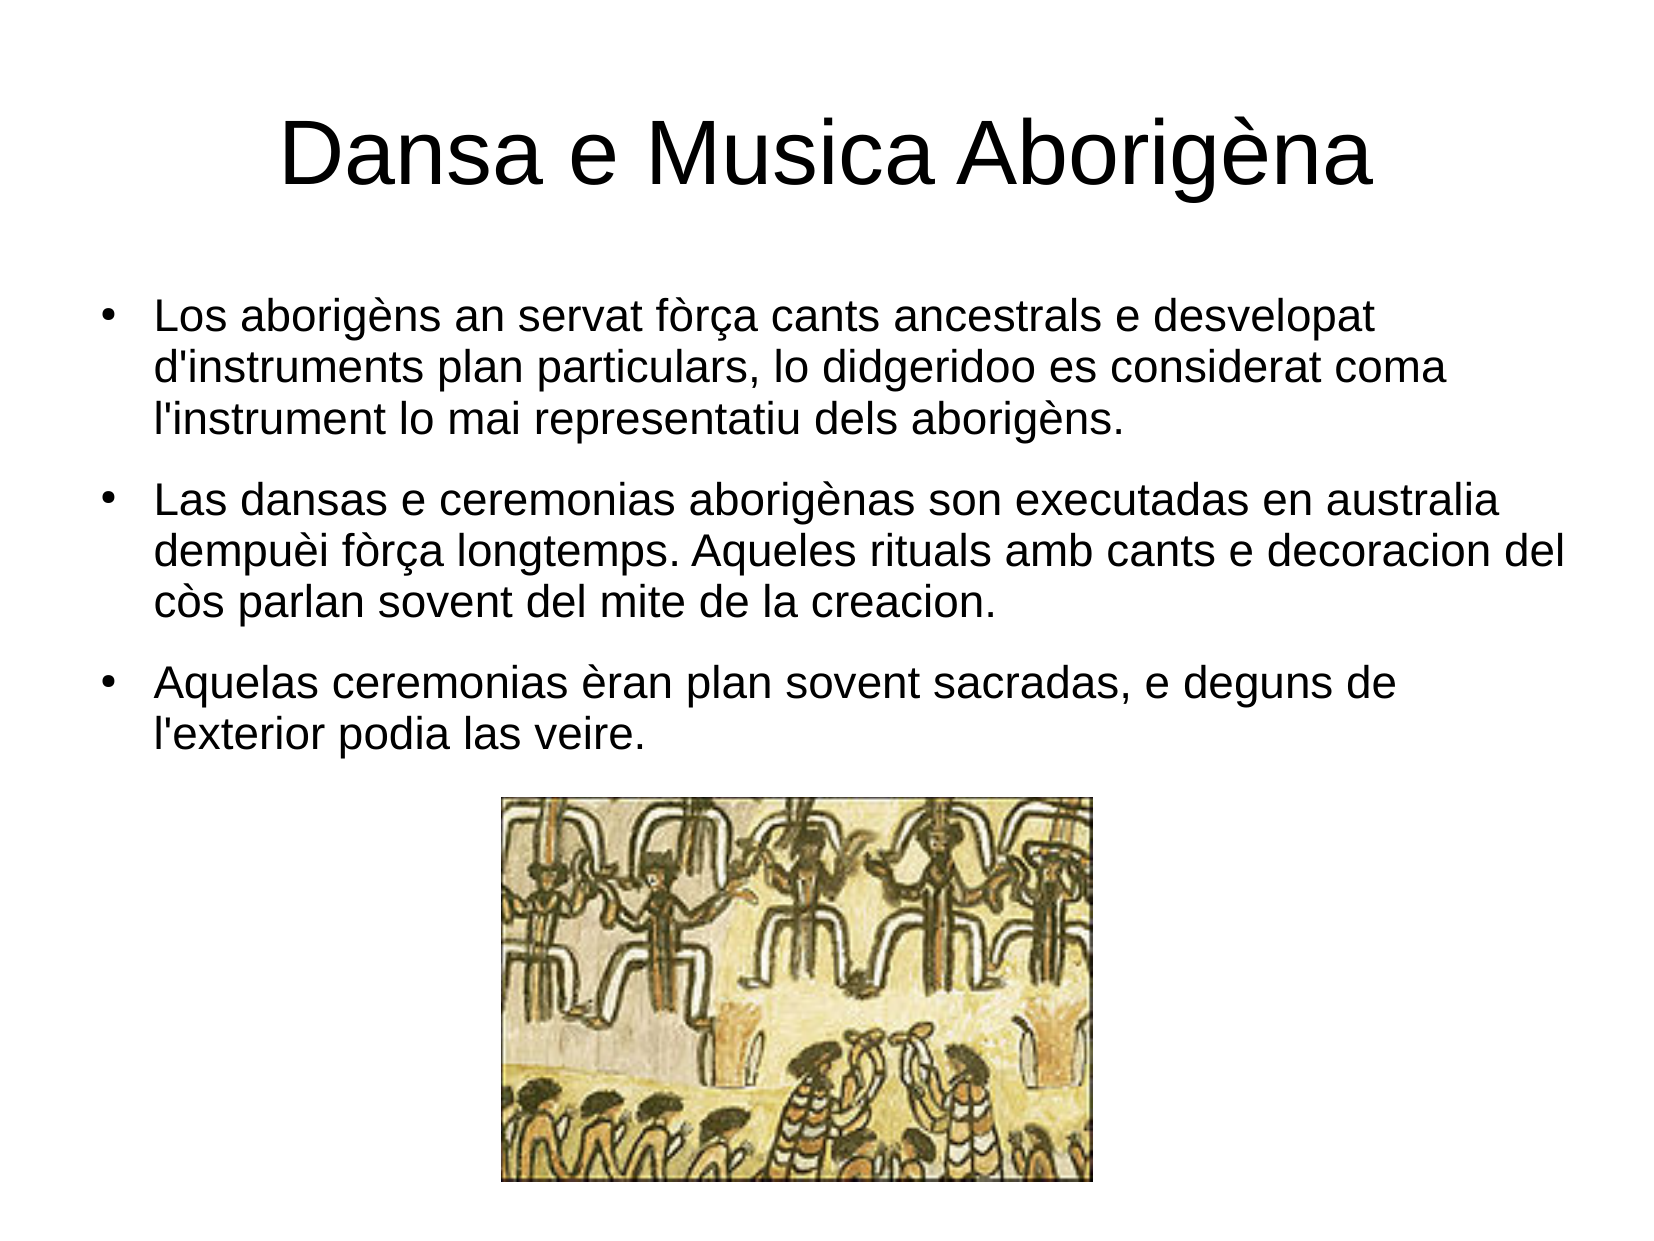

# Dansa e Musica Aborigèna
Los aborigèns an servat fòrça cants ancestrals e desvelopat d'instruments plan particulars, lo didgeridoo es considerat coma l'instrument lo mai representatiu dels aborigèns.
Las dansas e ceremonias aborigènas son executadas en australia dempuèi fòrça longtemps. Aqueles rituals amb cants e decoracion del còs parlan sovent del mite de la creacion.
Aquelas ceremonias èran plan sovent sacradas, e deguns de l'exterior podia las veire.